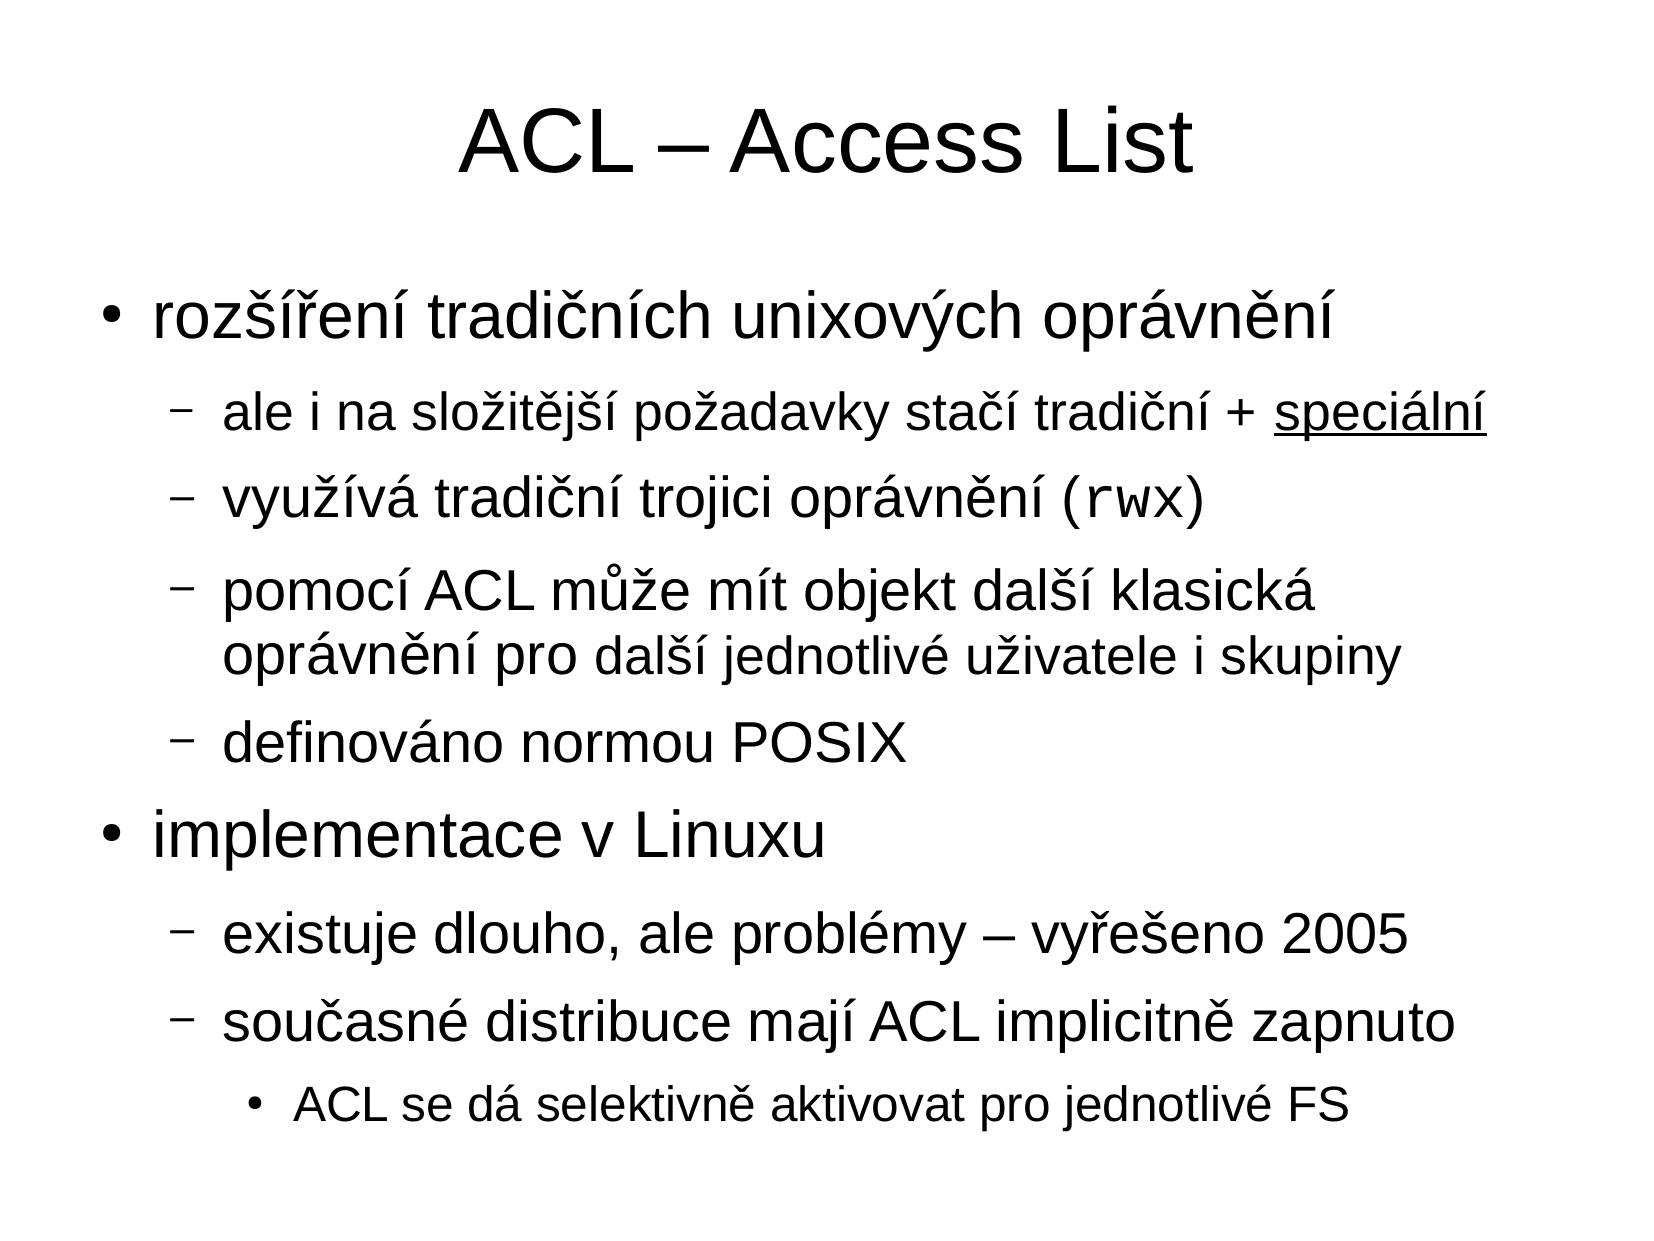

# ACL – Access List
rozšíření tradičních unixových oprávnění
ale i na složitější požadavky stačí tradiční + speciální
využívá tradiční trojici oprávnění (rwx)
pomocí ACL může mít objekt další klasická oprávnění pro další jednotlivé uživatele i skupiny
definováno normou POSIX
implementace v Linuxu
existuje dlouho, ale problémy – vyřešeno 2005
současné distribuce mají ACL implicitně zapnuto
ACL se dá selektivně aktivovat pro jednotlivé FS